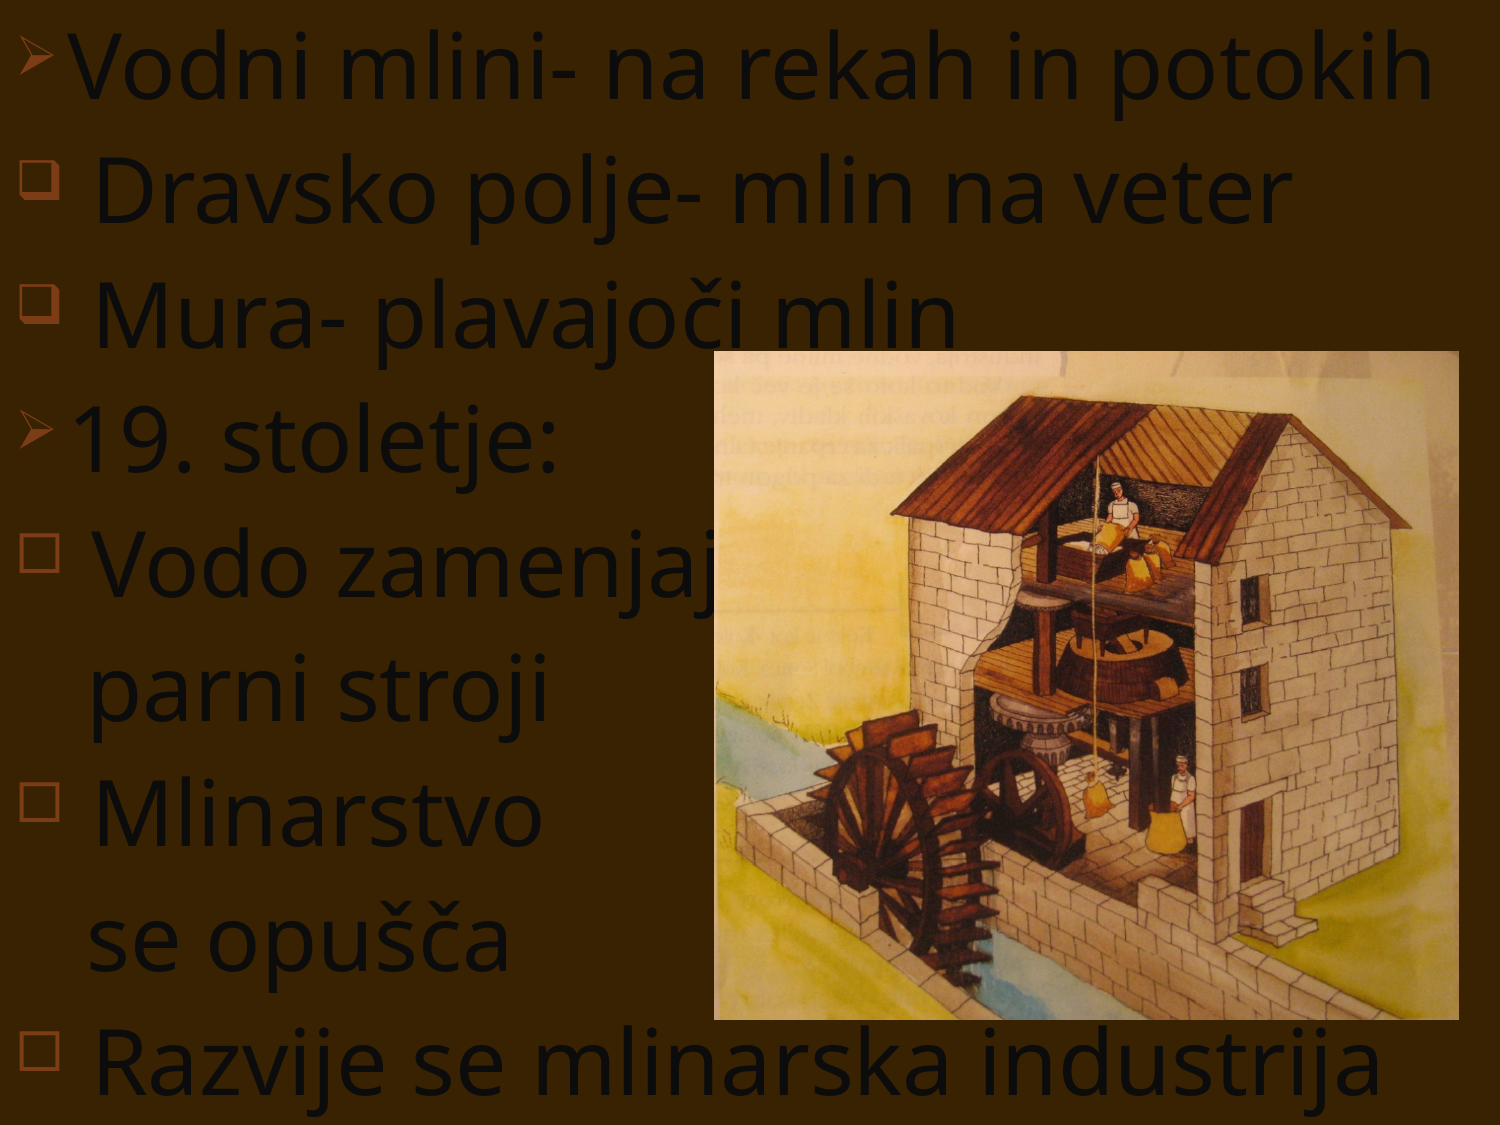

Vodni mlini- na rekah in potokih
 Dravsko polje- mlin na veter
 Mura- plavajoči mlin
19. stoletje:
 Vodo zamenjajo
 parni stroji
 Mlinarstvo
 se opušča
 Razvije se mlinarska industrija
#